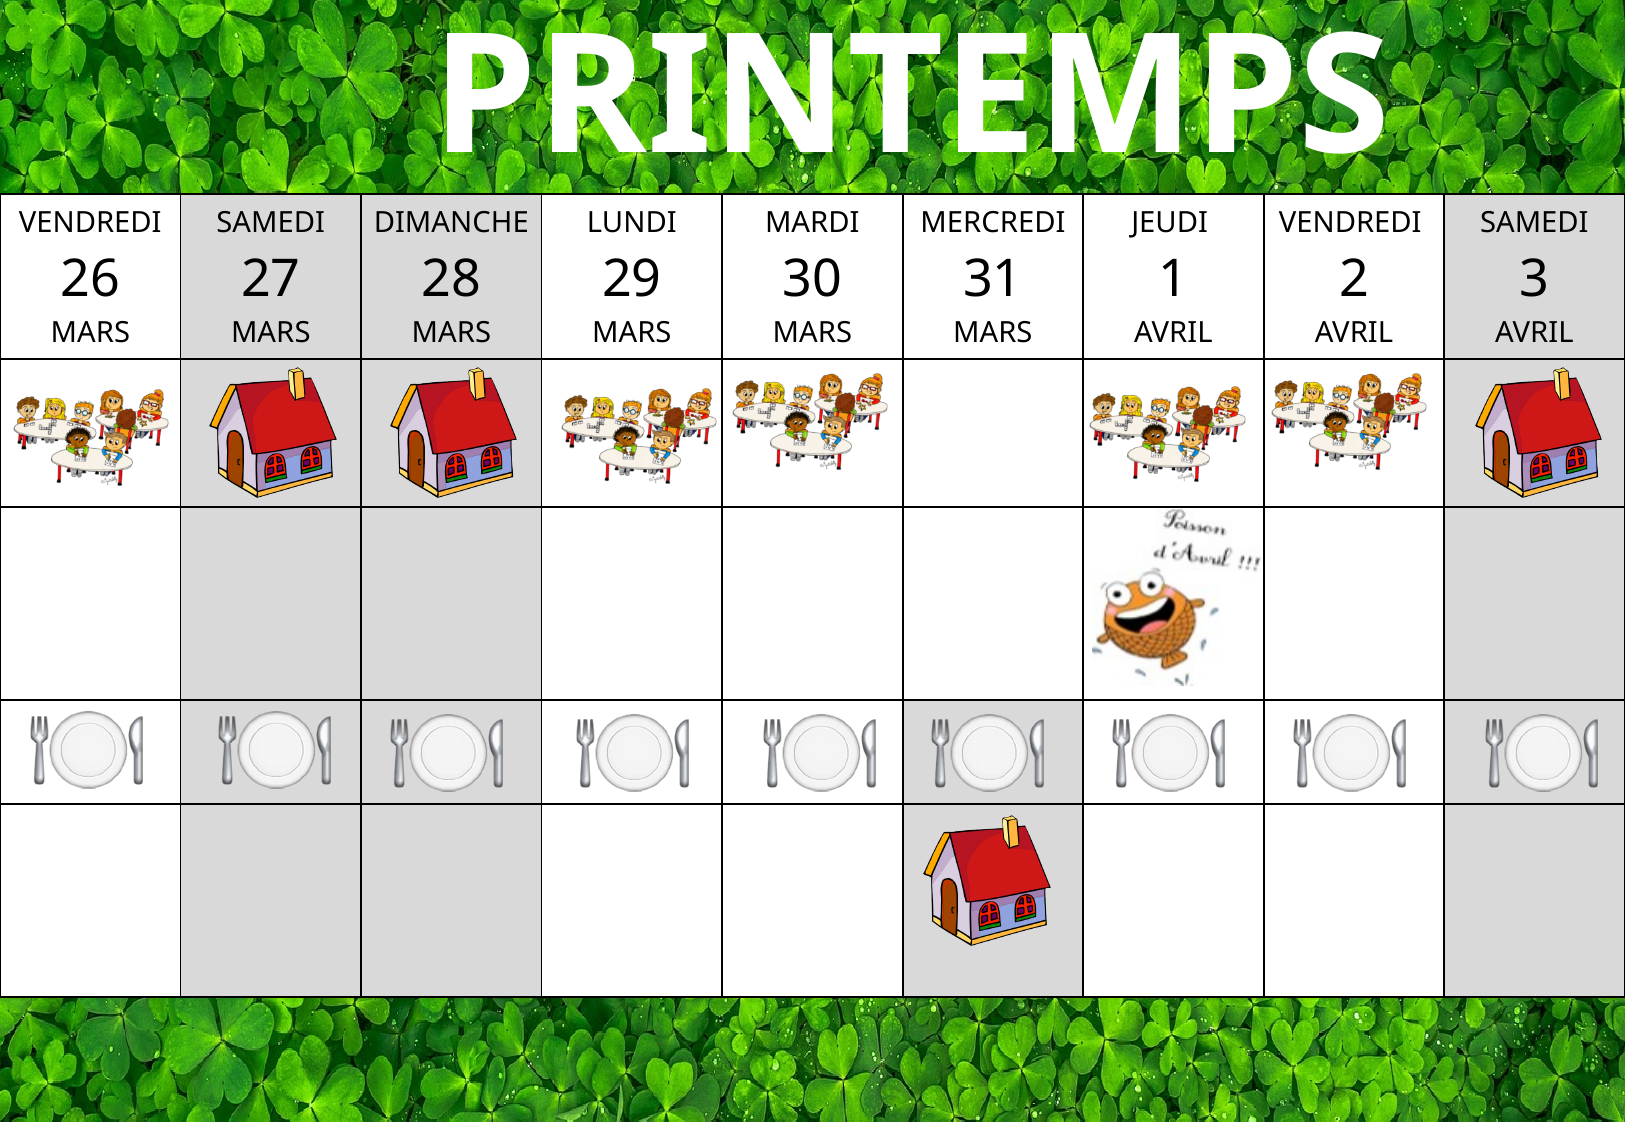

PRINTEMPS
| VENDREDI 26 MARS | SAMEDI 27 MARS | DIMANCHE 28 MARS | LUNDI 29 MARS | MARDI 30 MARS | MERCREDI 31 MARS | JEUDI 1 AVRIL | VENDREDI 2 AVRIL | SAMEDI 3 AVRIL |
| --- | --- | --- | --- | --- | --- | --- | --- | --- |
| | | | | | | | | |
| | | | | | | | | |
| | | | | | | | | |
| | | | | | | | | |